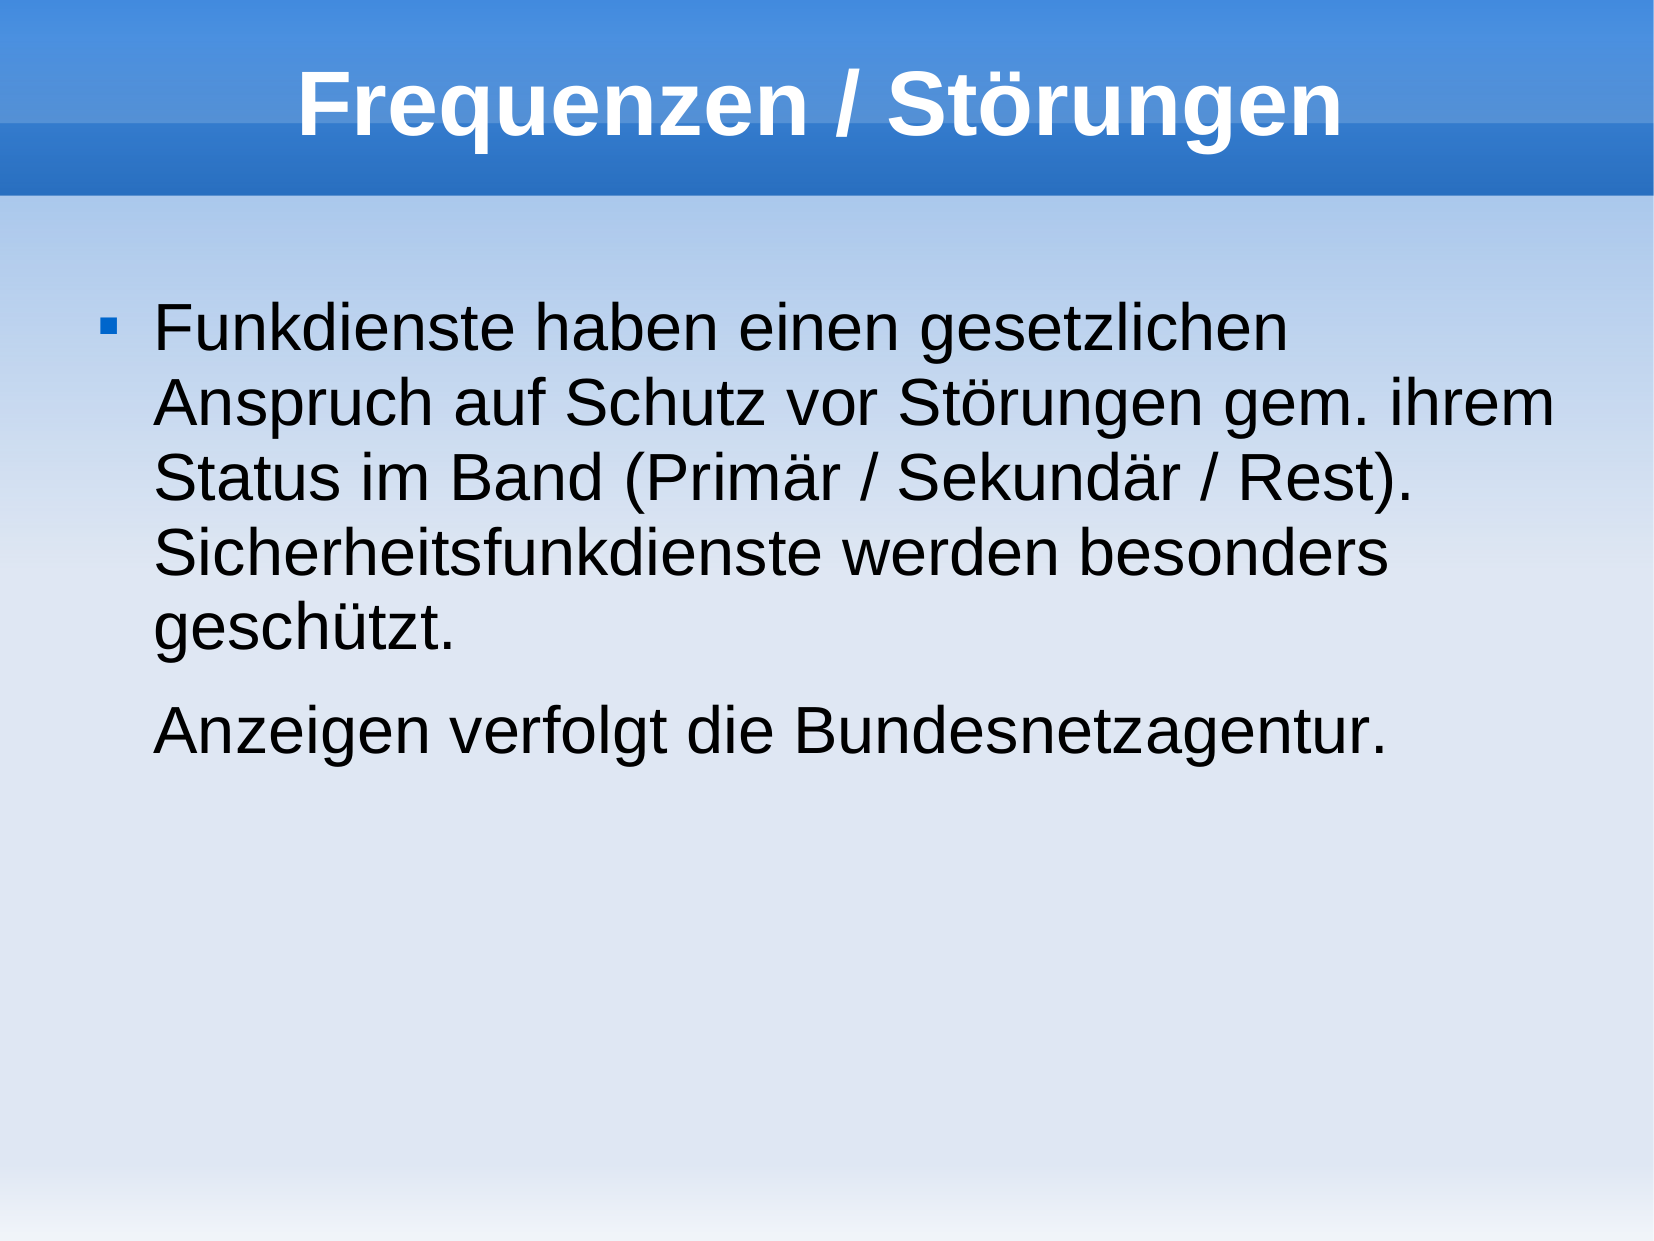

# Frequenzen / Störungen
Funkdienste haben einen gesetzlichen Anspruch auf Schutz vor Störungen gem. ihrem Status im Band (Primär / Sekundär / Rest). Sicherheitsfunkdienste werden besonders geschützt.
Anzeigen verfolgt die Bundesnetzagentur.